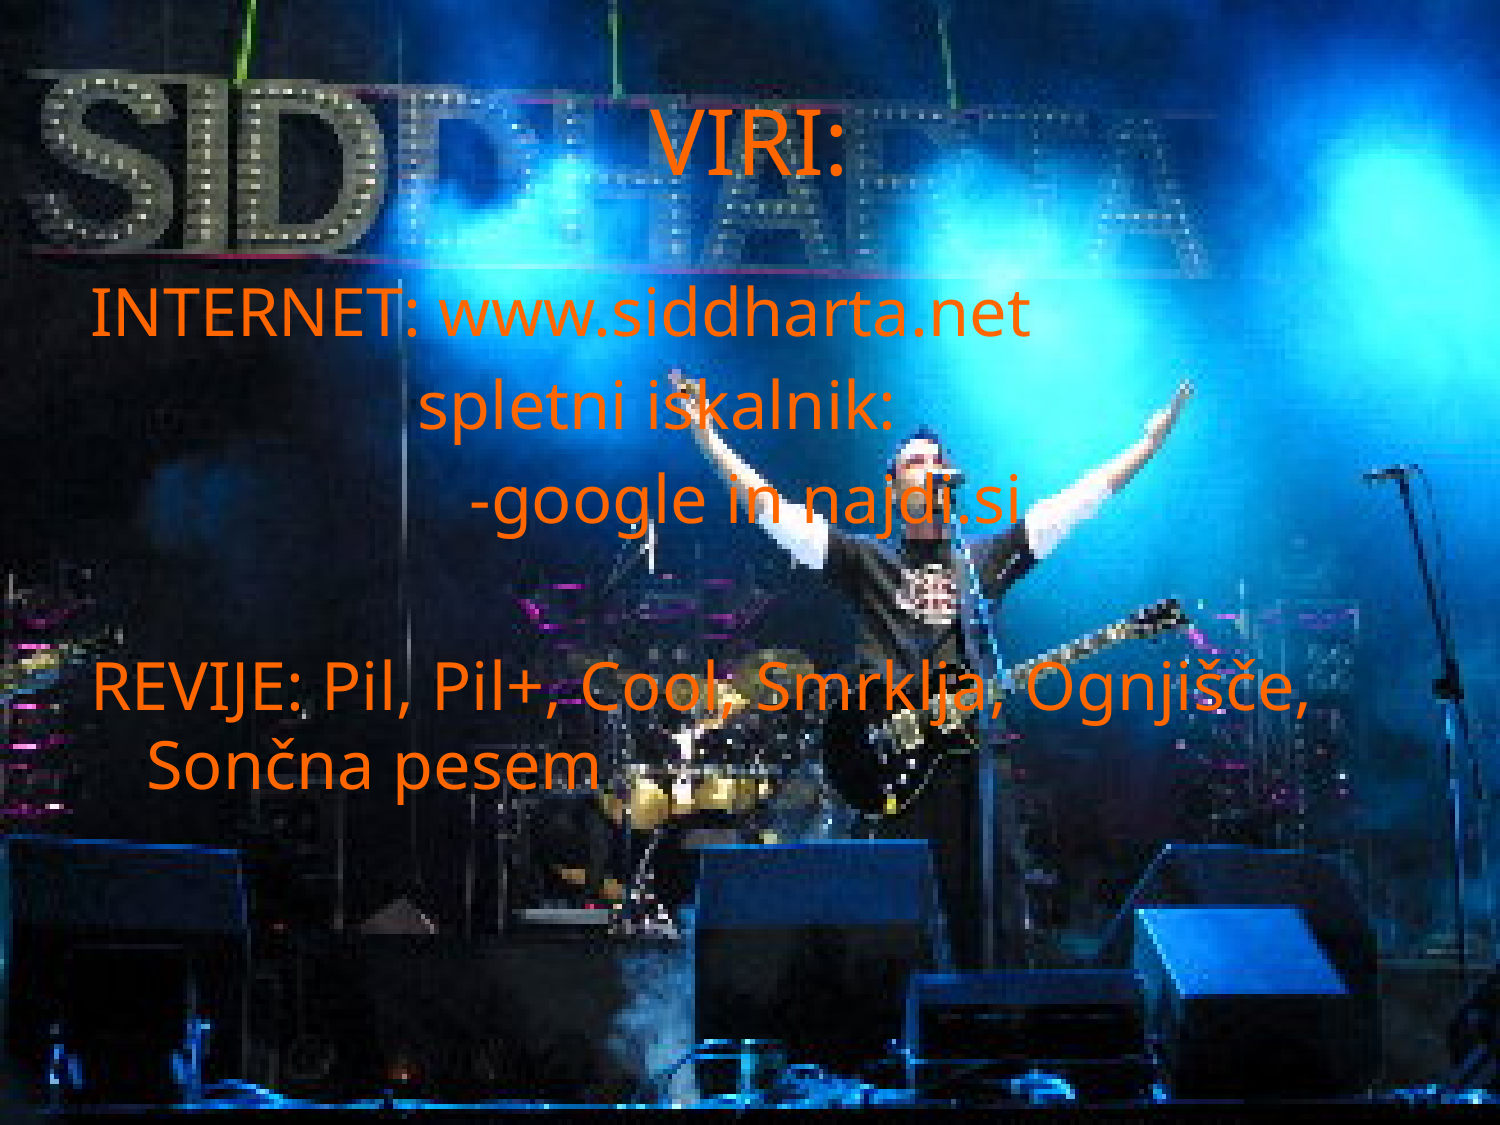

# VIRI:
INTERNET: www.siddharta.net
 spletni iskalnik:
 -google in najdi.si
REVIJE: Pil, Pil+, Cool, Smrklja, Ognjišče, Sončna pesem